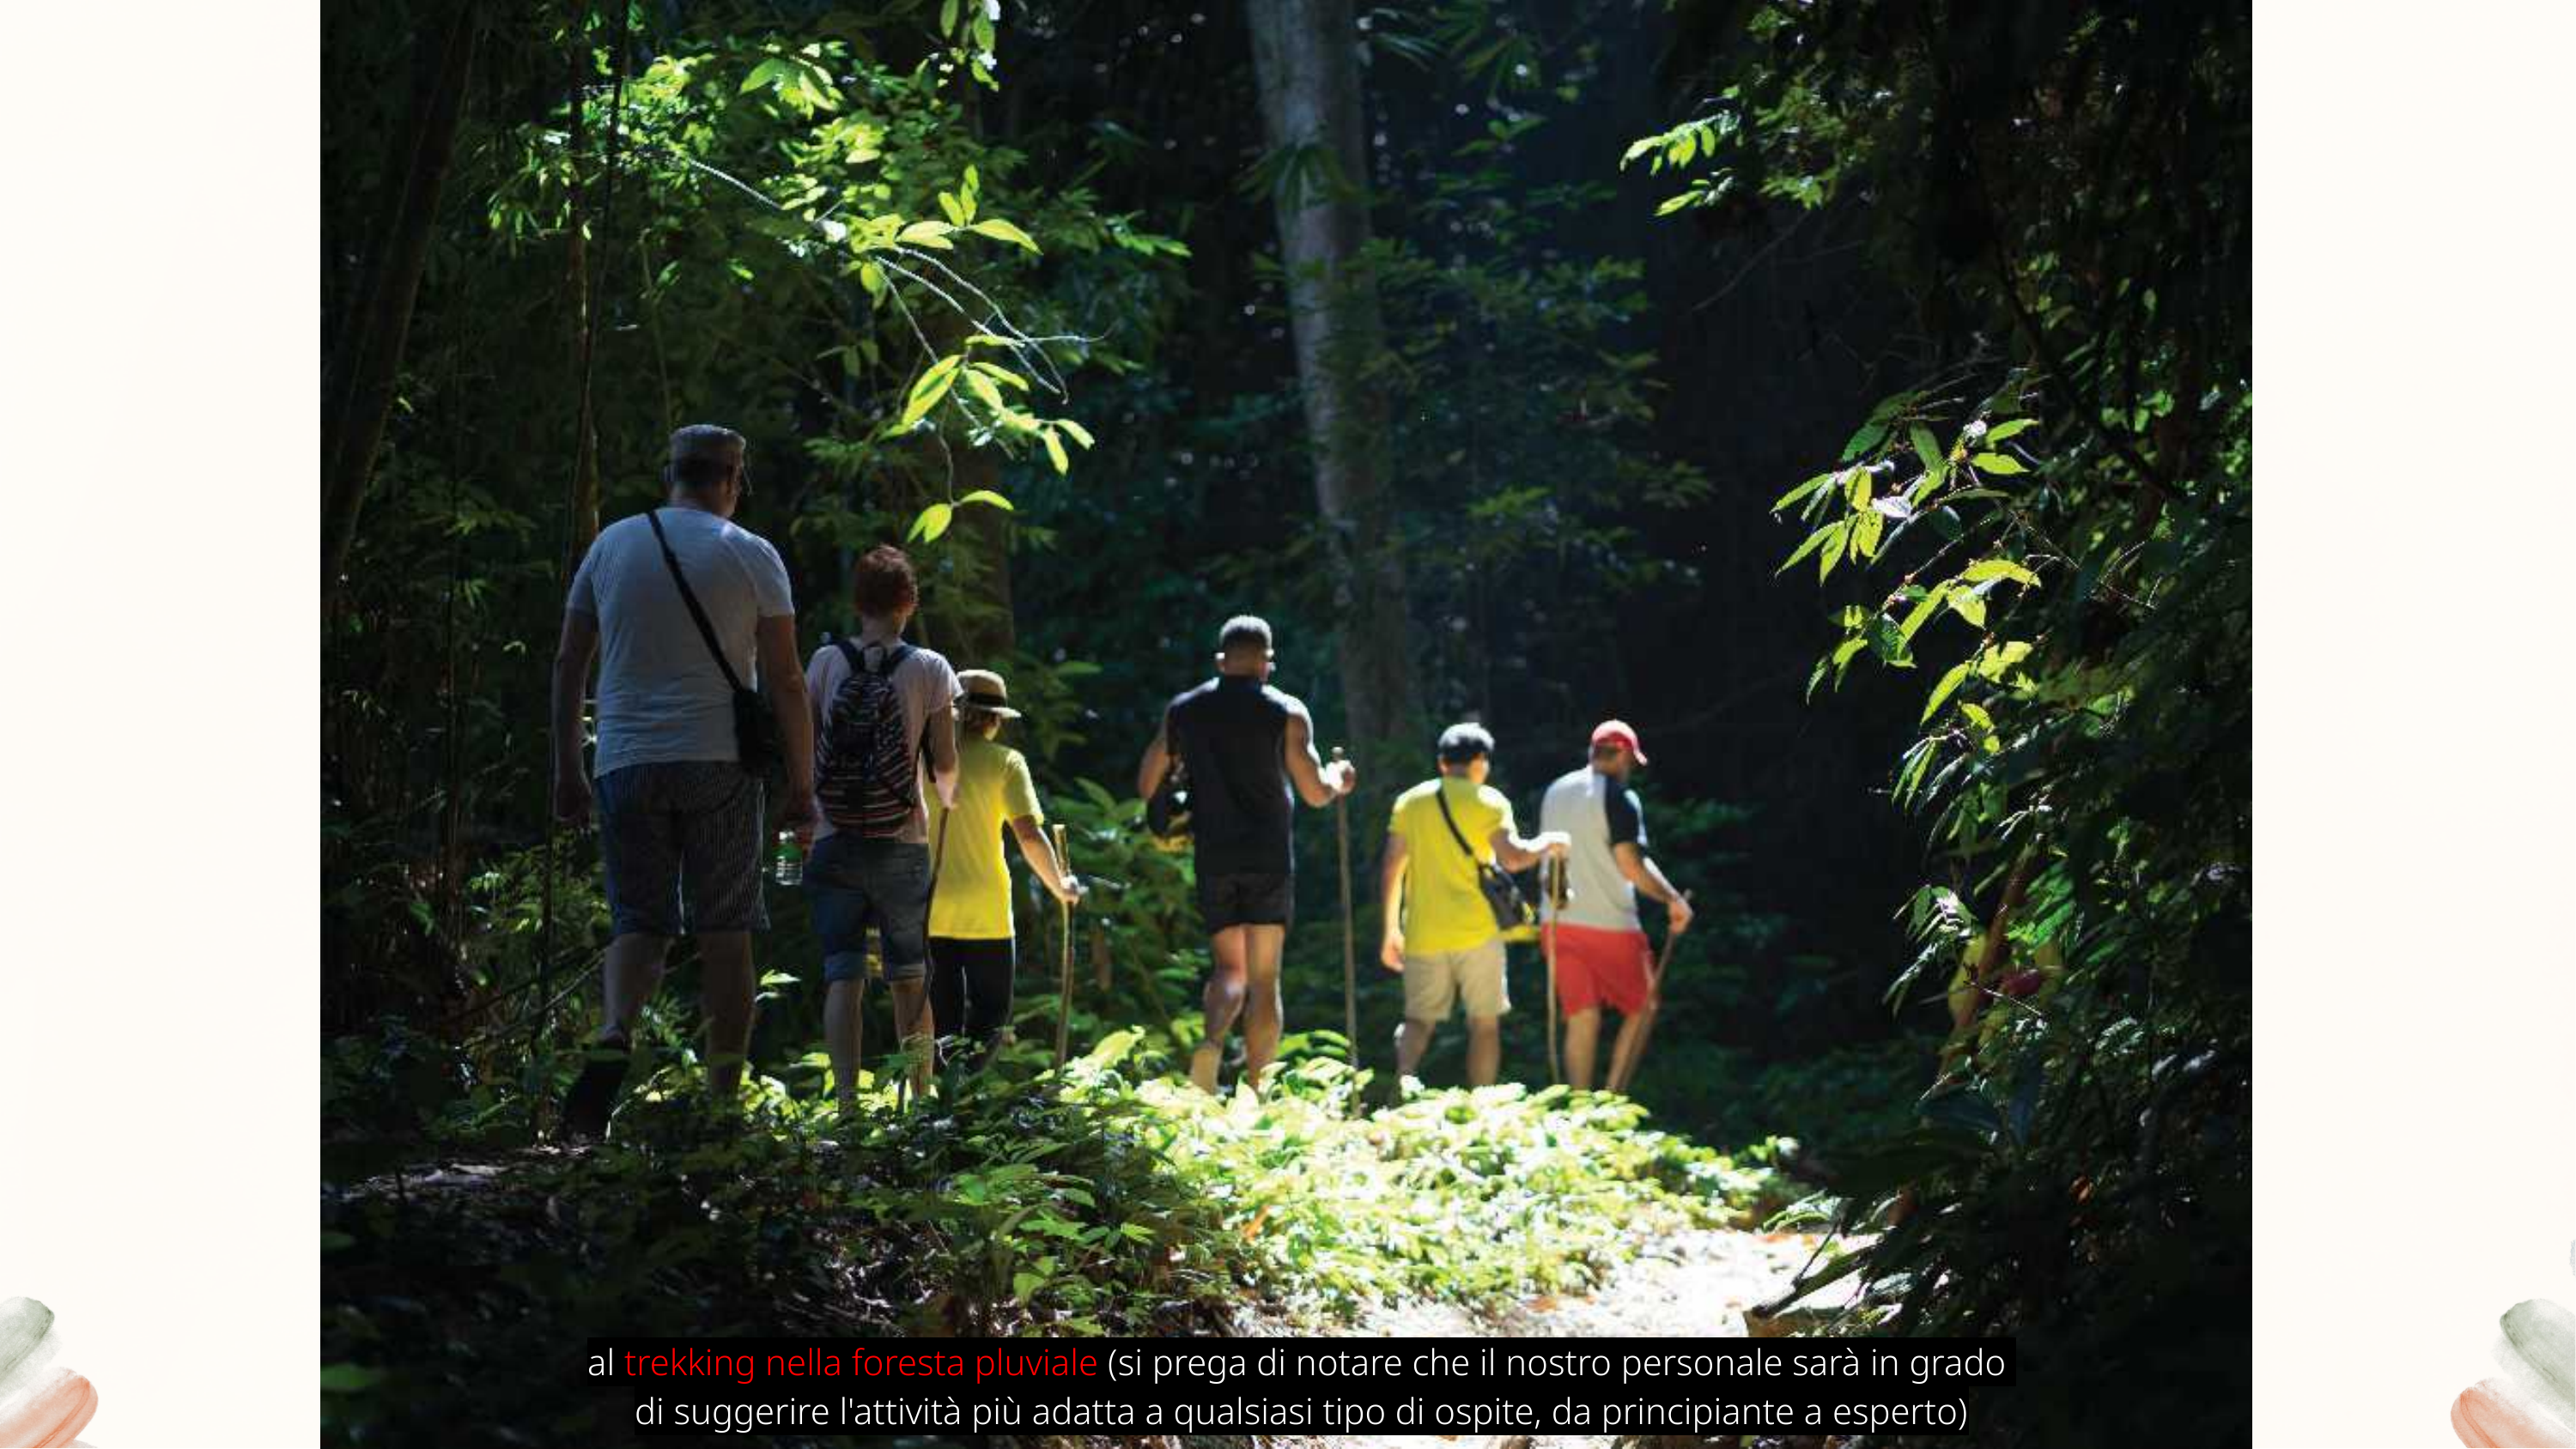

al trekking nella foresta pluviale (si prega di notare che il nostro personale sarà in grado
di suggerire l'attività più adatta a qualsiasi tipo di ospite, da principiante a esperto)